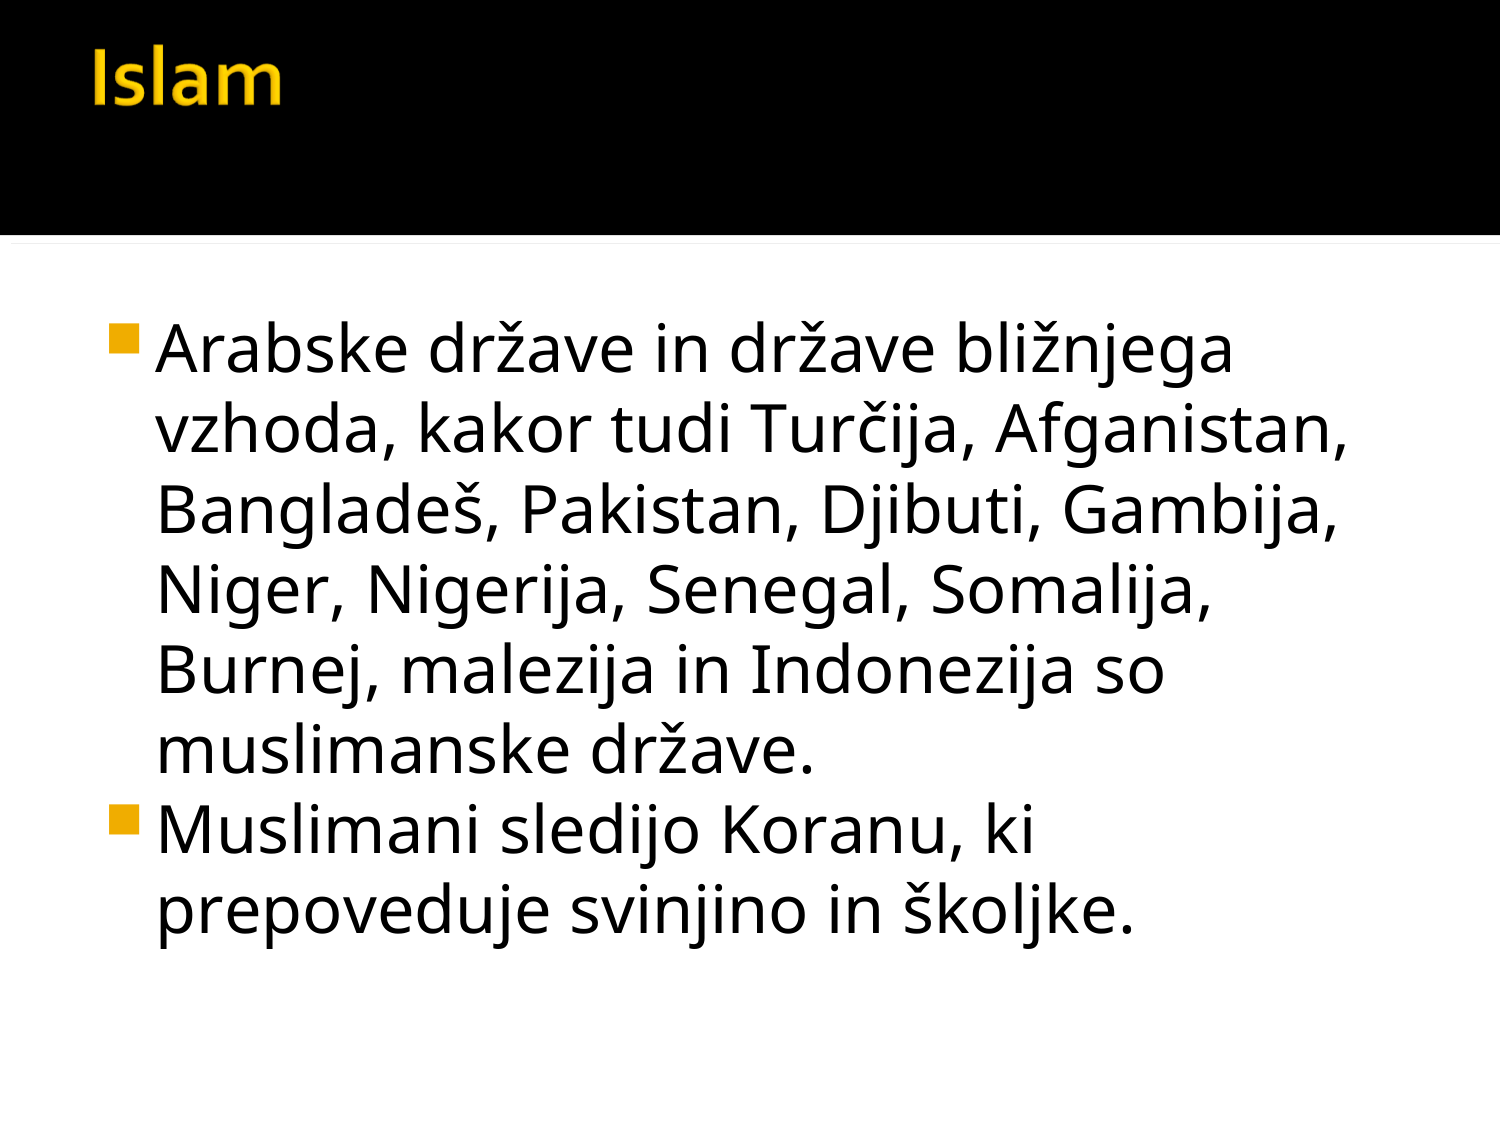

# Arabske države in države bližnjega vzhoda, kakor tudi Turčija, Afganistan, Bangladeš, Pakistan, Djibuti, Gambija, Niger, Nigerija, Senegal, Somalija, Burnej, malezija in Indonezija so muslimanske države.
Muslimani sledijo Koranu, ki prepoveduje svinjino in školjke.